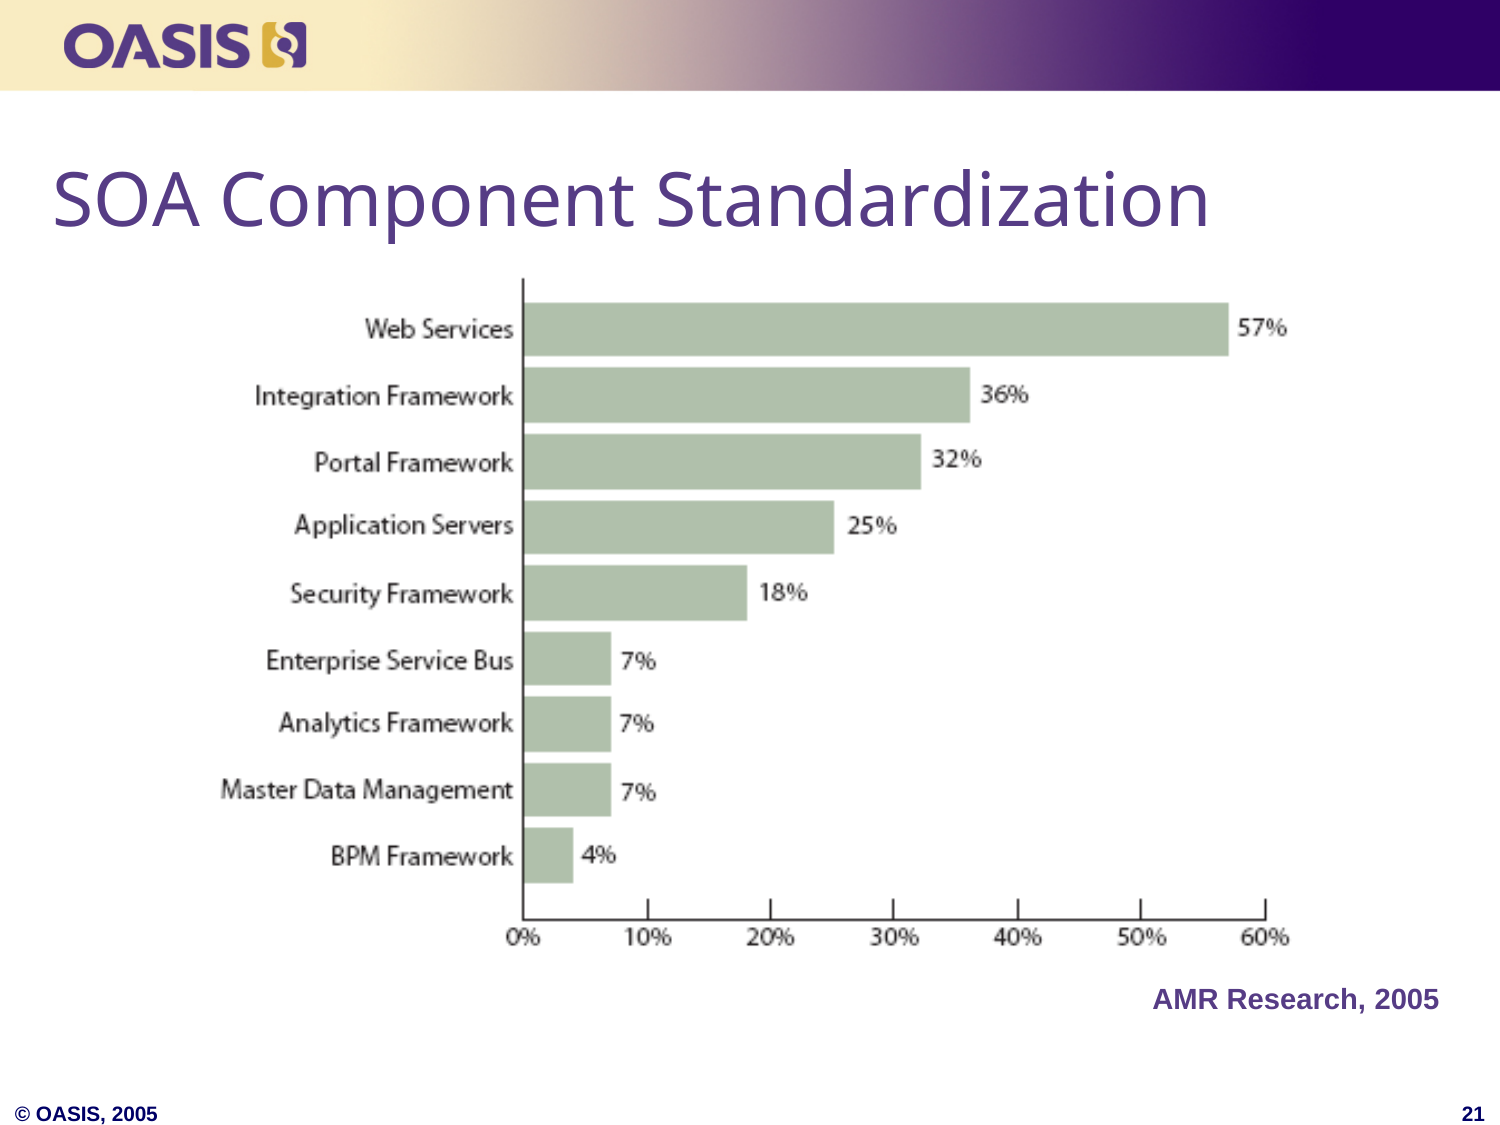

# SOA Component Standardization
AMR Research, 2005
© OASIS, 2005
21